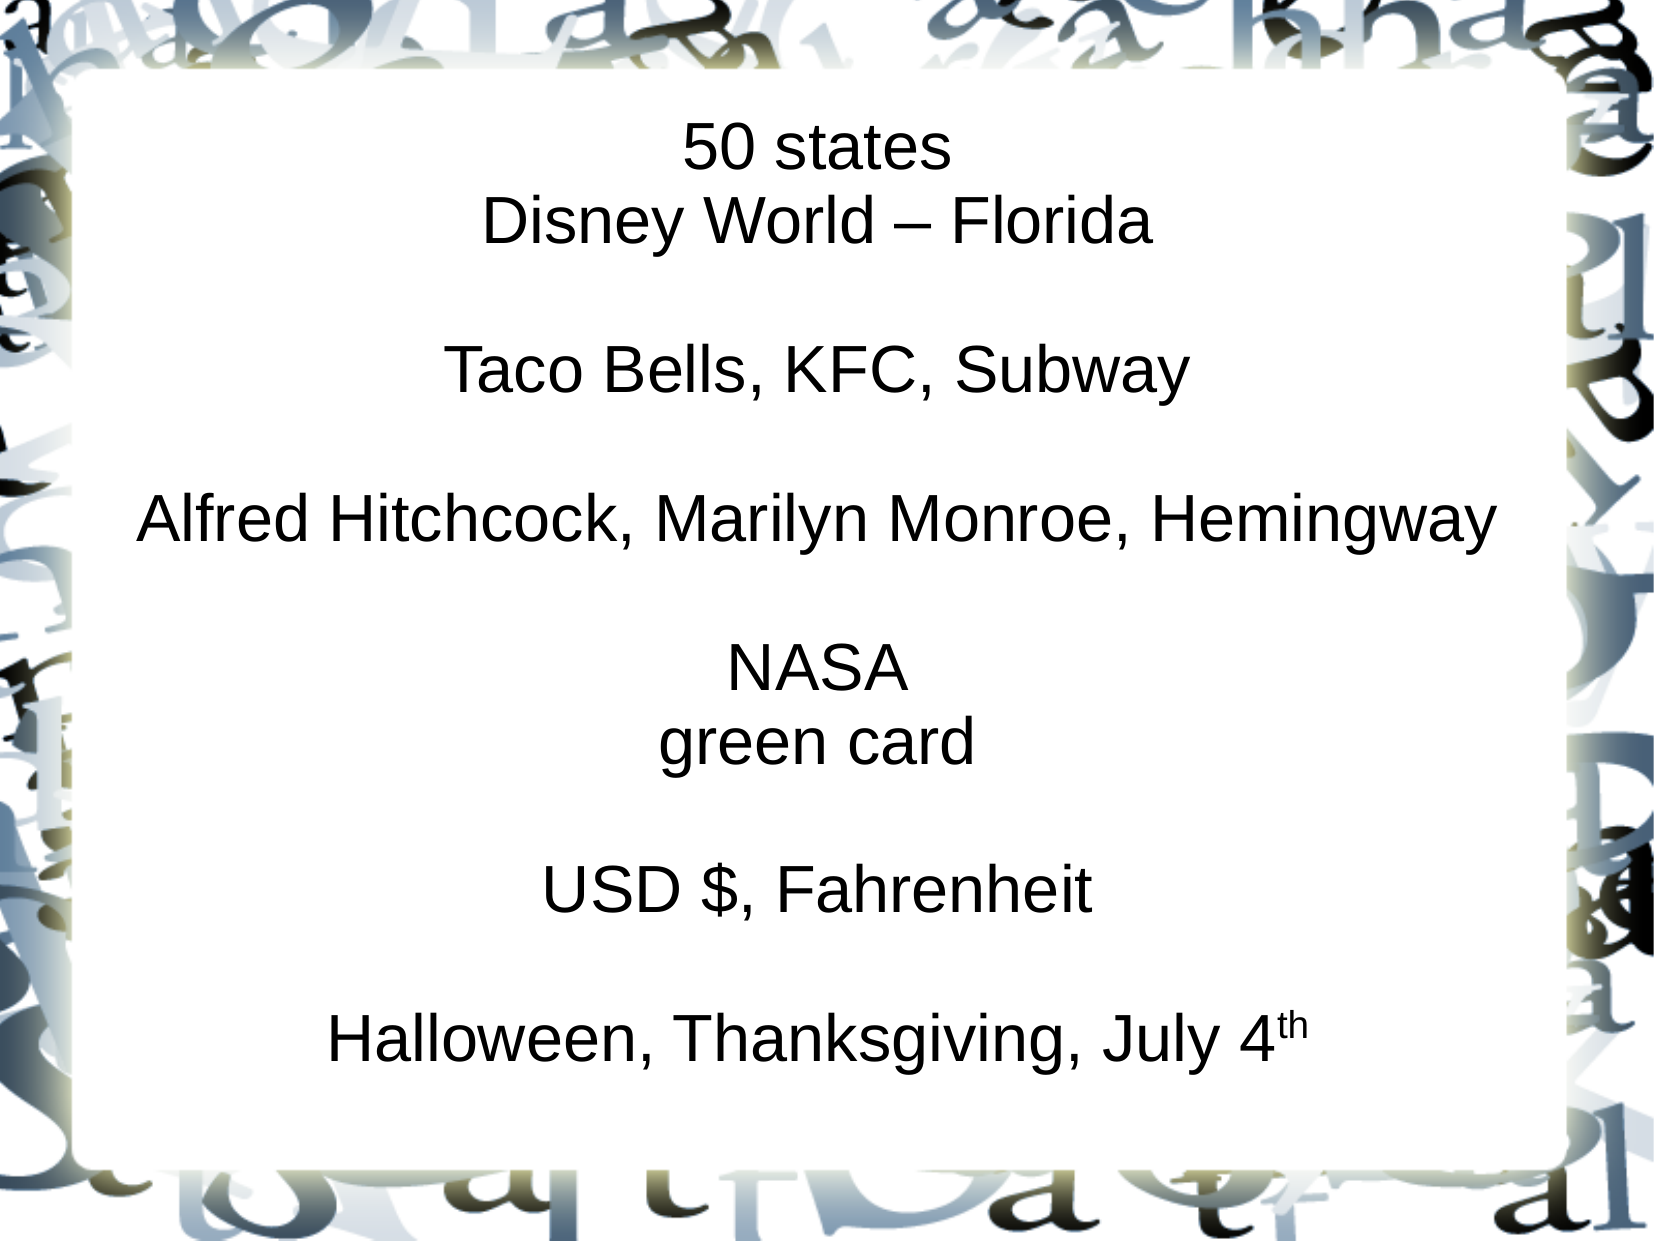

# 50 states
Disney World – Florida
Taco Bells, KFC, Subway
Alfred Hitchcock, Marilyn Monroe, Hemingway
NASA
green card
USD $, Fahrenheit
Halloween, Thanksgiving, July 4th